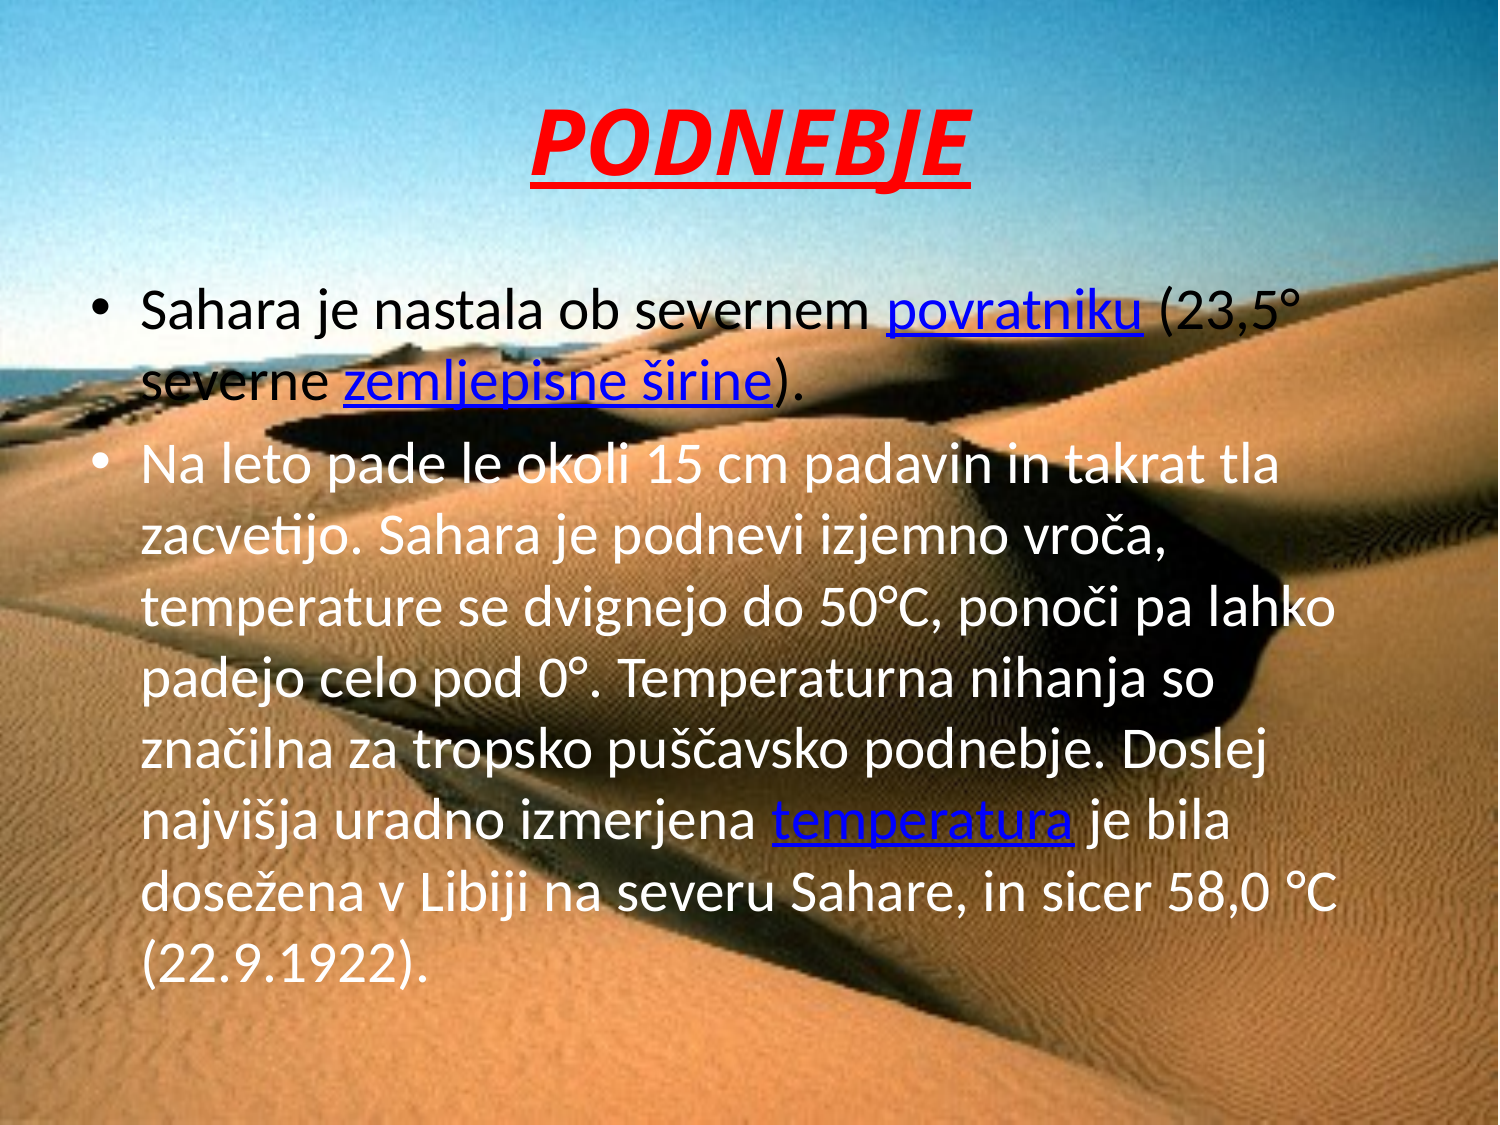

PODNEBJE
# Sahara je nastala ob severnem povratniku (23,5° severne zemljepisne širine).
Na leto pade le okoli 15 cm padavin in takrat tla zacvetijo. Sahara je podnevi izjemno vroča, temperature se dvignejo do 50°C, ponoči pa lahko padejo celo pod 0°. Temperaturna nihanja so značilna za tropsko puščavsko podnebje. Doslej najvišja uradno izmerjena temperatura je bila dosežena v Libiji na severu Sahare, in sicer 58,0 °C (22.9.1922).